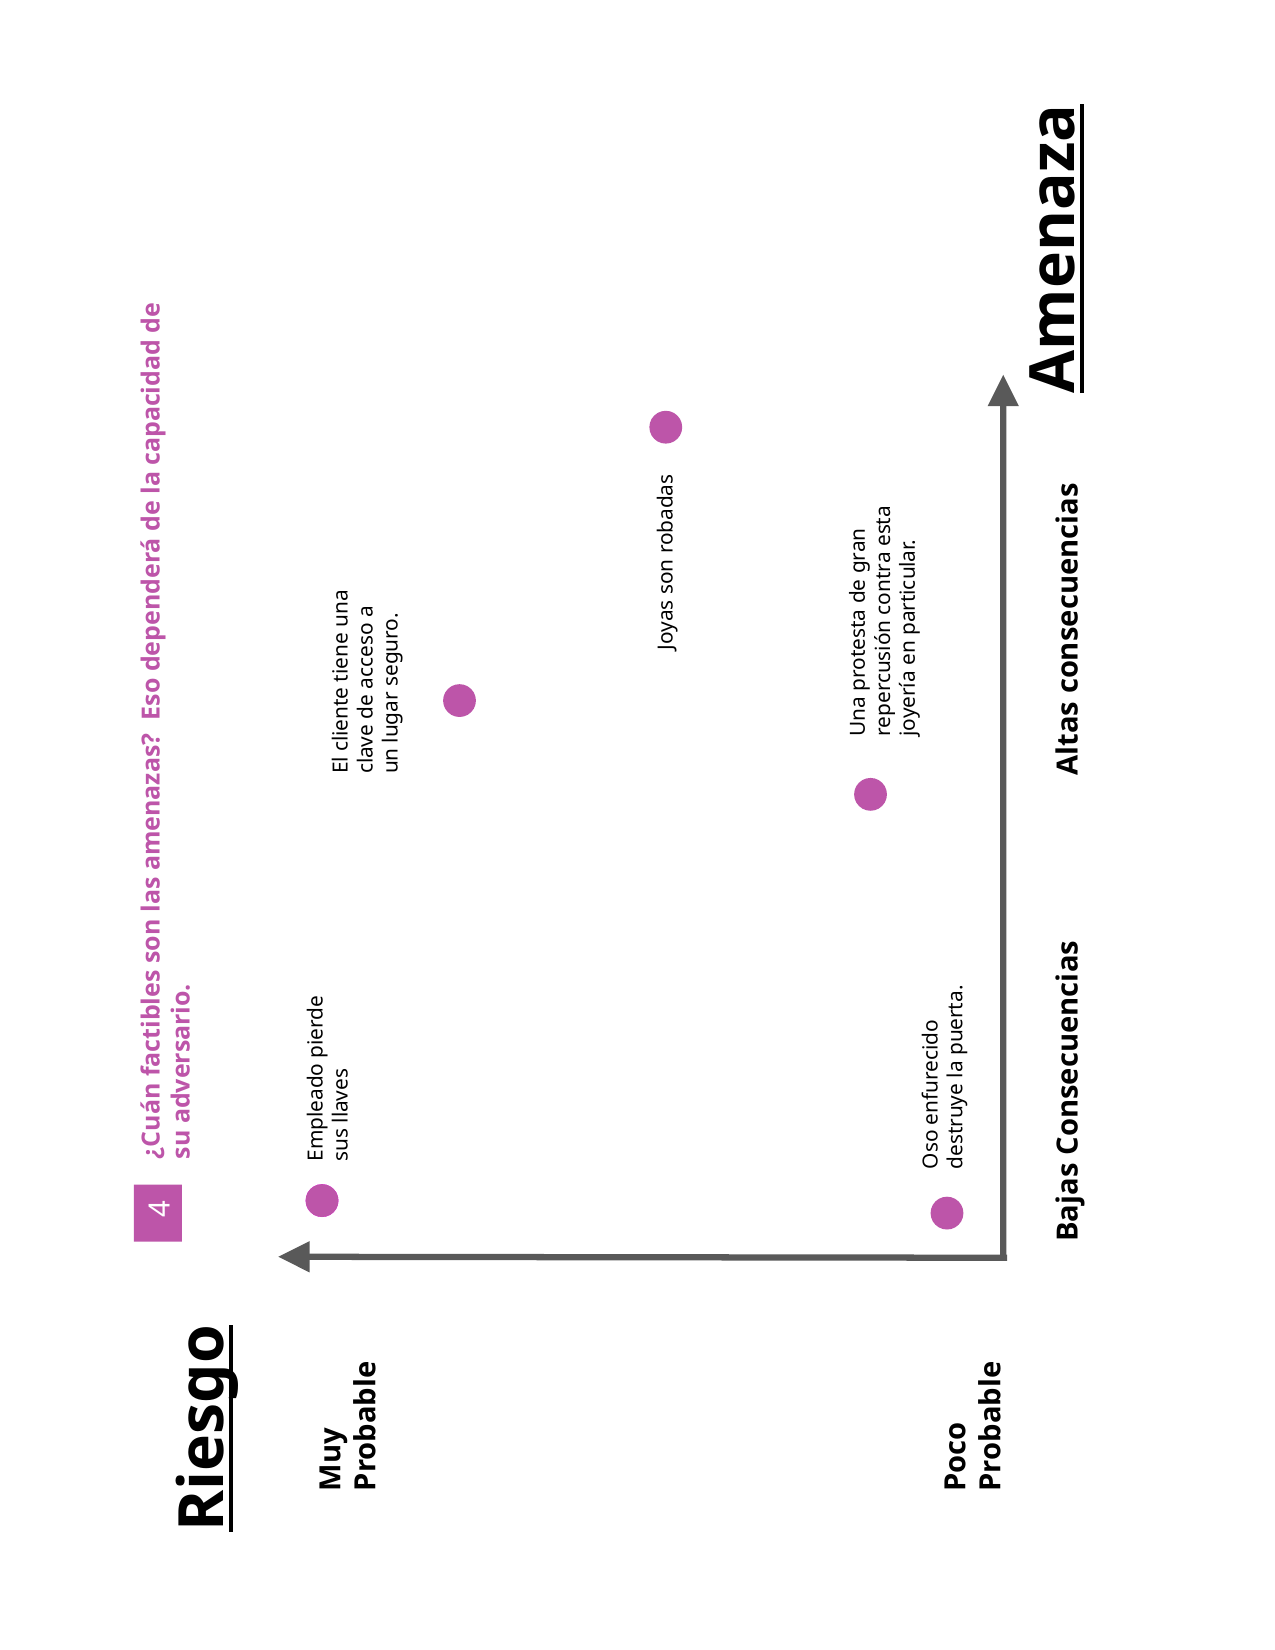

Amenaza
Joyas son robadas
Una protesta de gran repercusión contra esta joyería en particular.
El cliente tiene una clave de acceso a un lugar seguro.
Bajas Consecuencias Altas consecuencias
¿Cuán factibles son las amenazas? Eso dependerá de la capacidad de su adversario.
Oso enfurecido
destruye la puerta.
Empleado pierde
sus llaves
 4
Muy
Probable
Poco
Probable
Riesgo